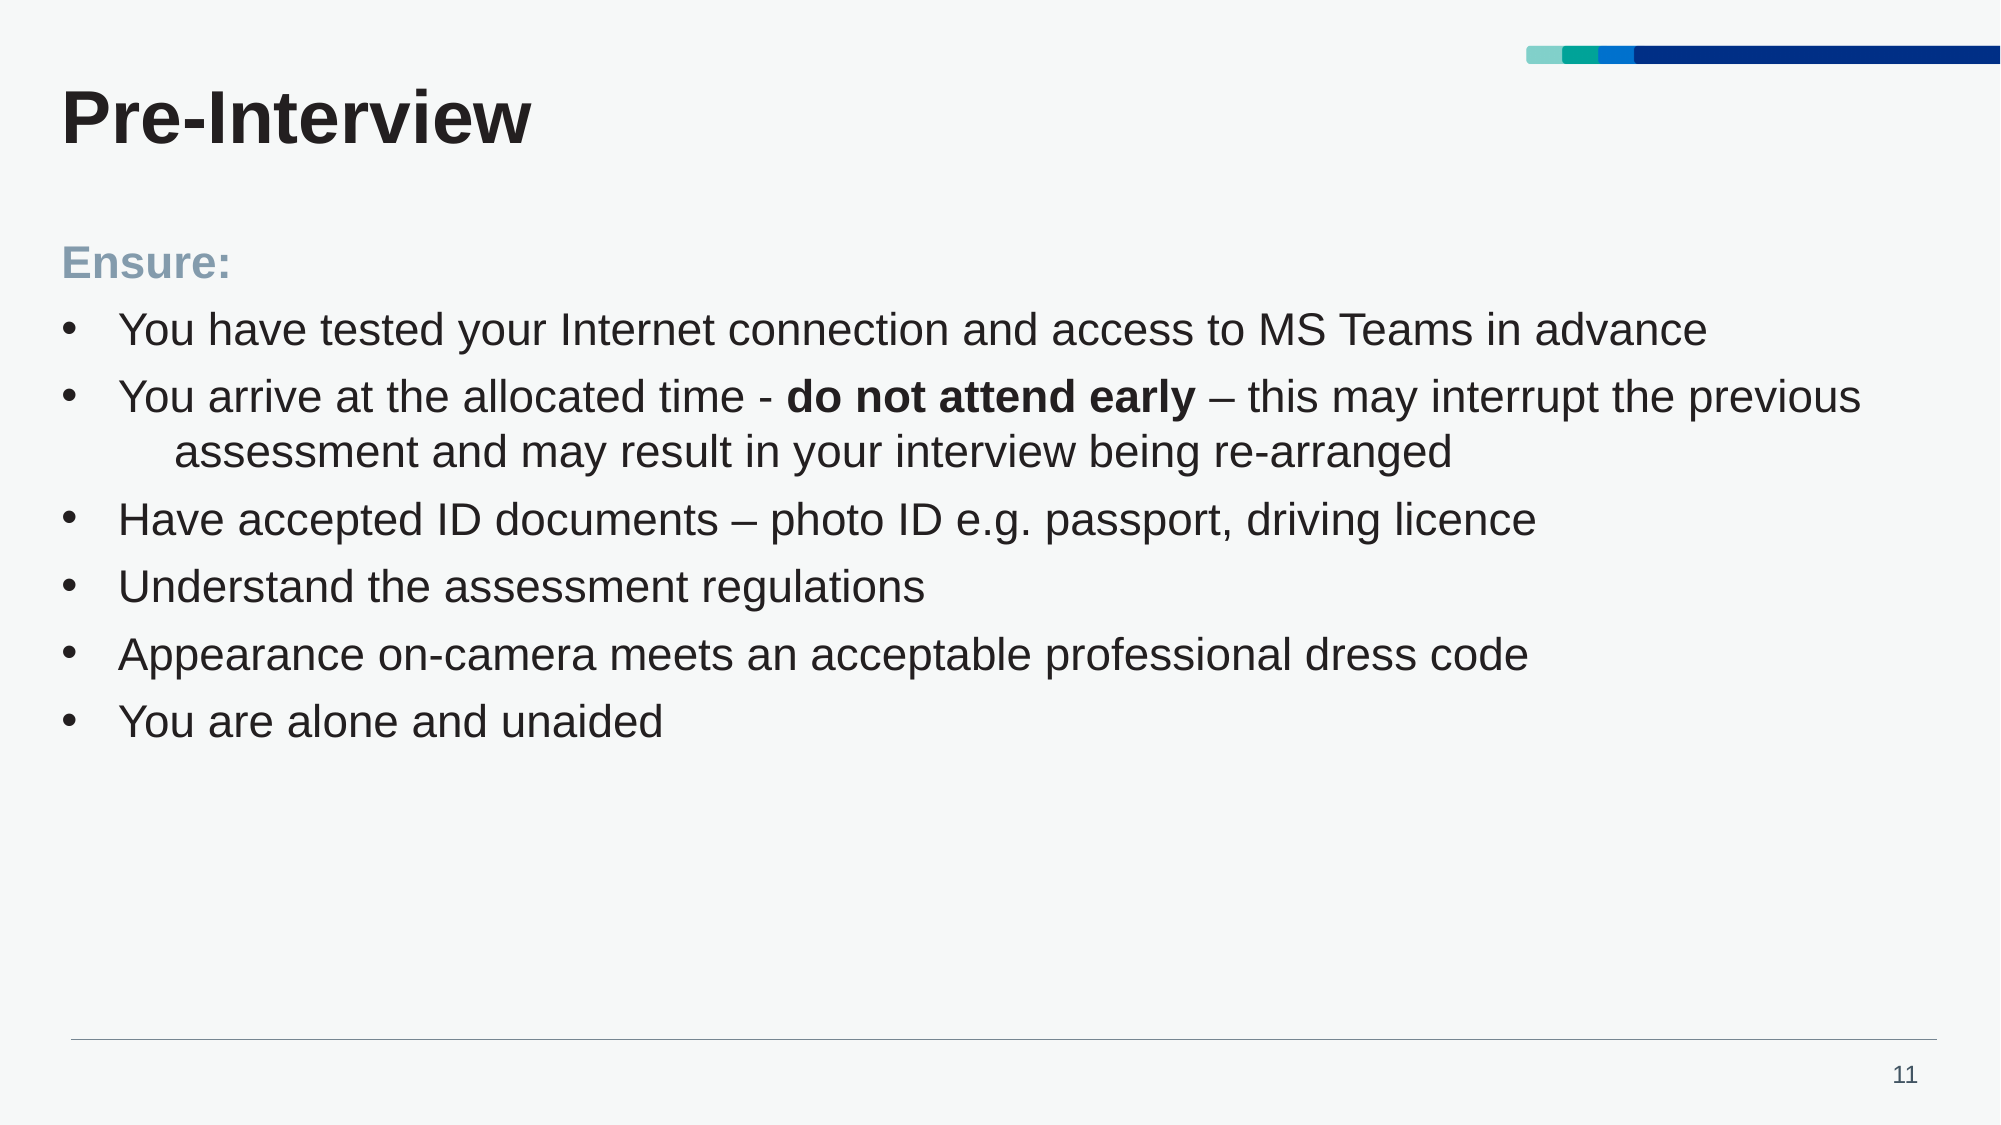

# Pre-Interview
Ensure:
You have tested your Internet connection and access to MS Teams in advance
You arrive at the allocated time - do not attend early – this may interrupt the previous assessment and may result in your interview being re-arranged
Have accepted ID documents – photo ID e.g. passport, driving licence
Understand the assessment regulations
Appearance on-camera meets an acceptable professional dress code
You are alone and unaided